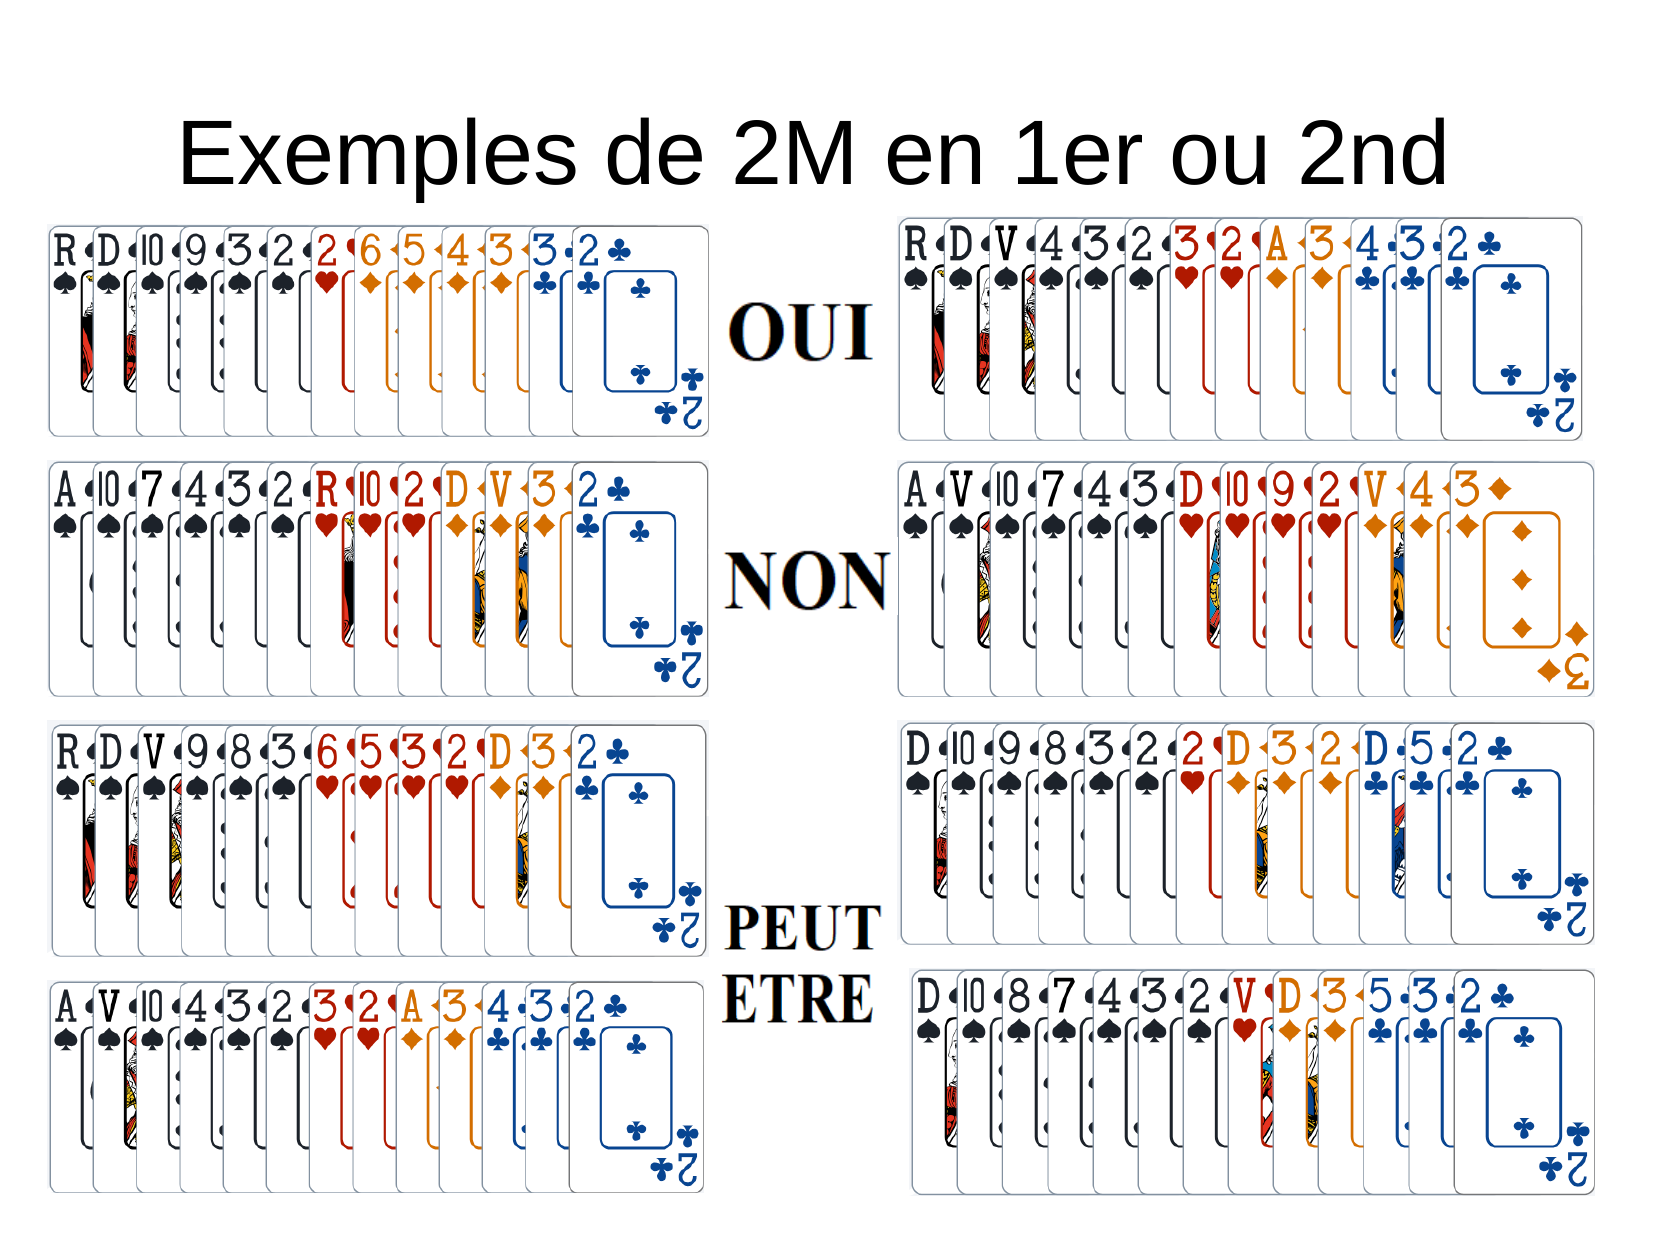

# Exemples de 2M en 1er ou 2nd